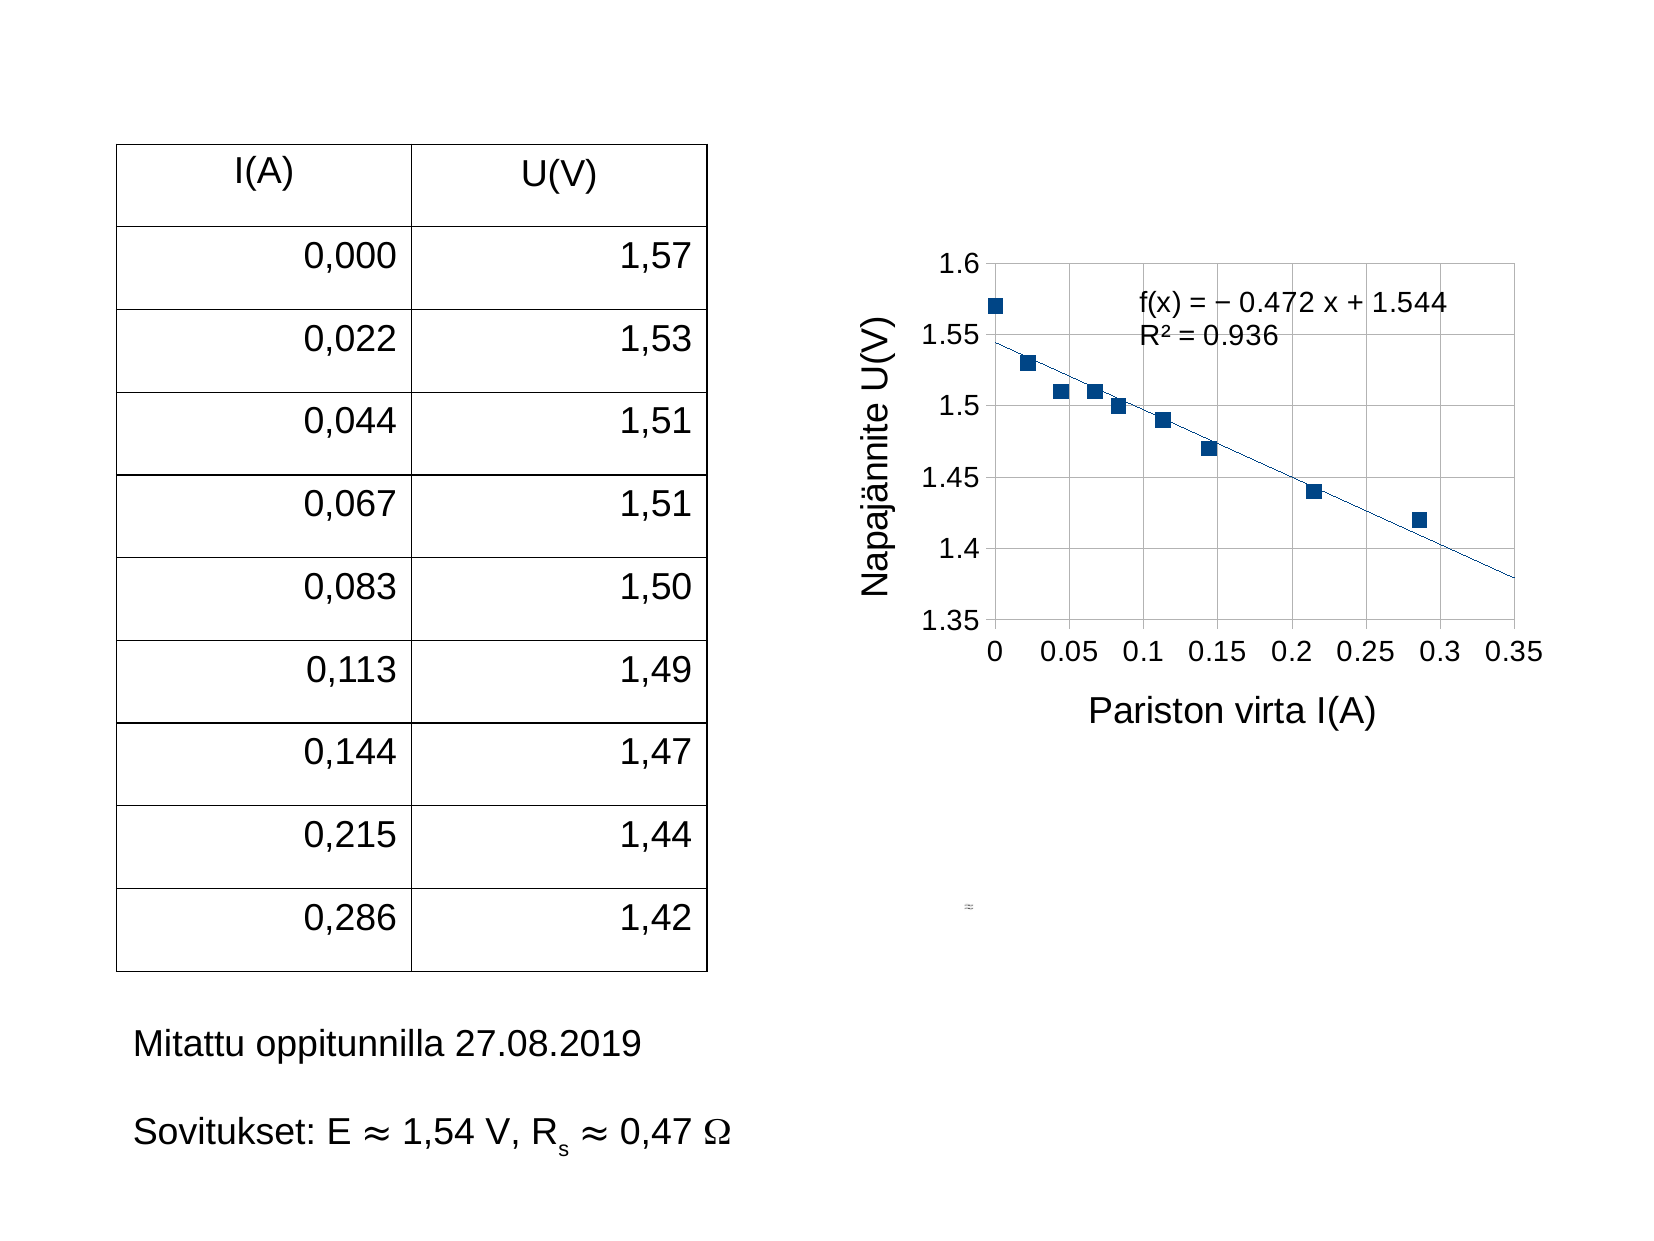

| I(A) | U(V) |
| --- | --- |
| 0,000 | 1,57 |
| 0,022 | 1,53 |
| 0,044 | 1,51 |
| 0,067 | 1,51 |
| 0,083 | 1,50 |
| 0,113 | 1,49 |
| 0,144 | 1,47 |
| 0,215 | 1,44 |
| 0,286 | 1,42 |
### Chart
| Category | Sarake C |
|---|---|
Mitattu oppitunnilla 27.08.2019
Sovitukset: E ≈ 1,54 V, Rs ≈ 0,47 W